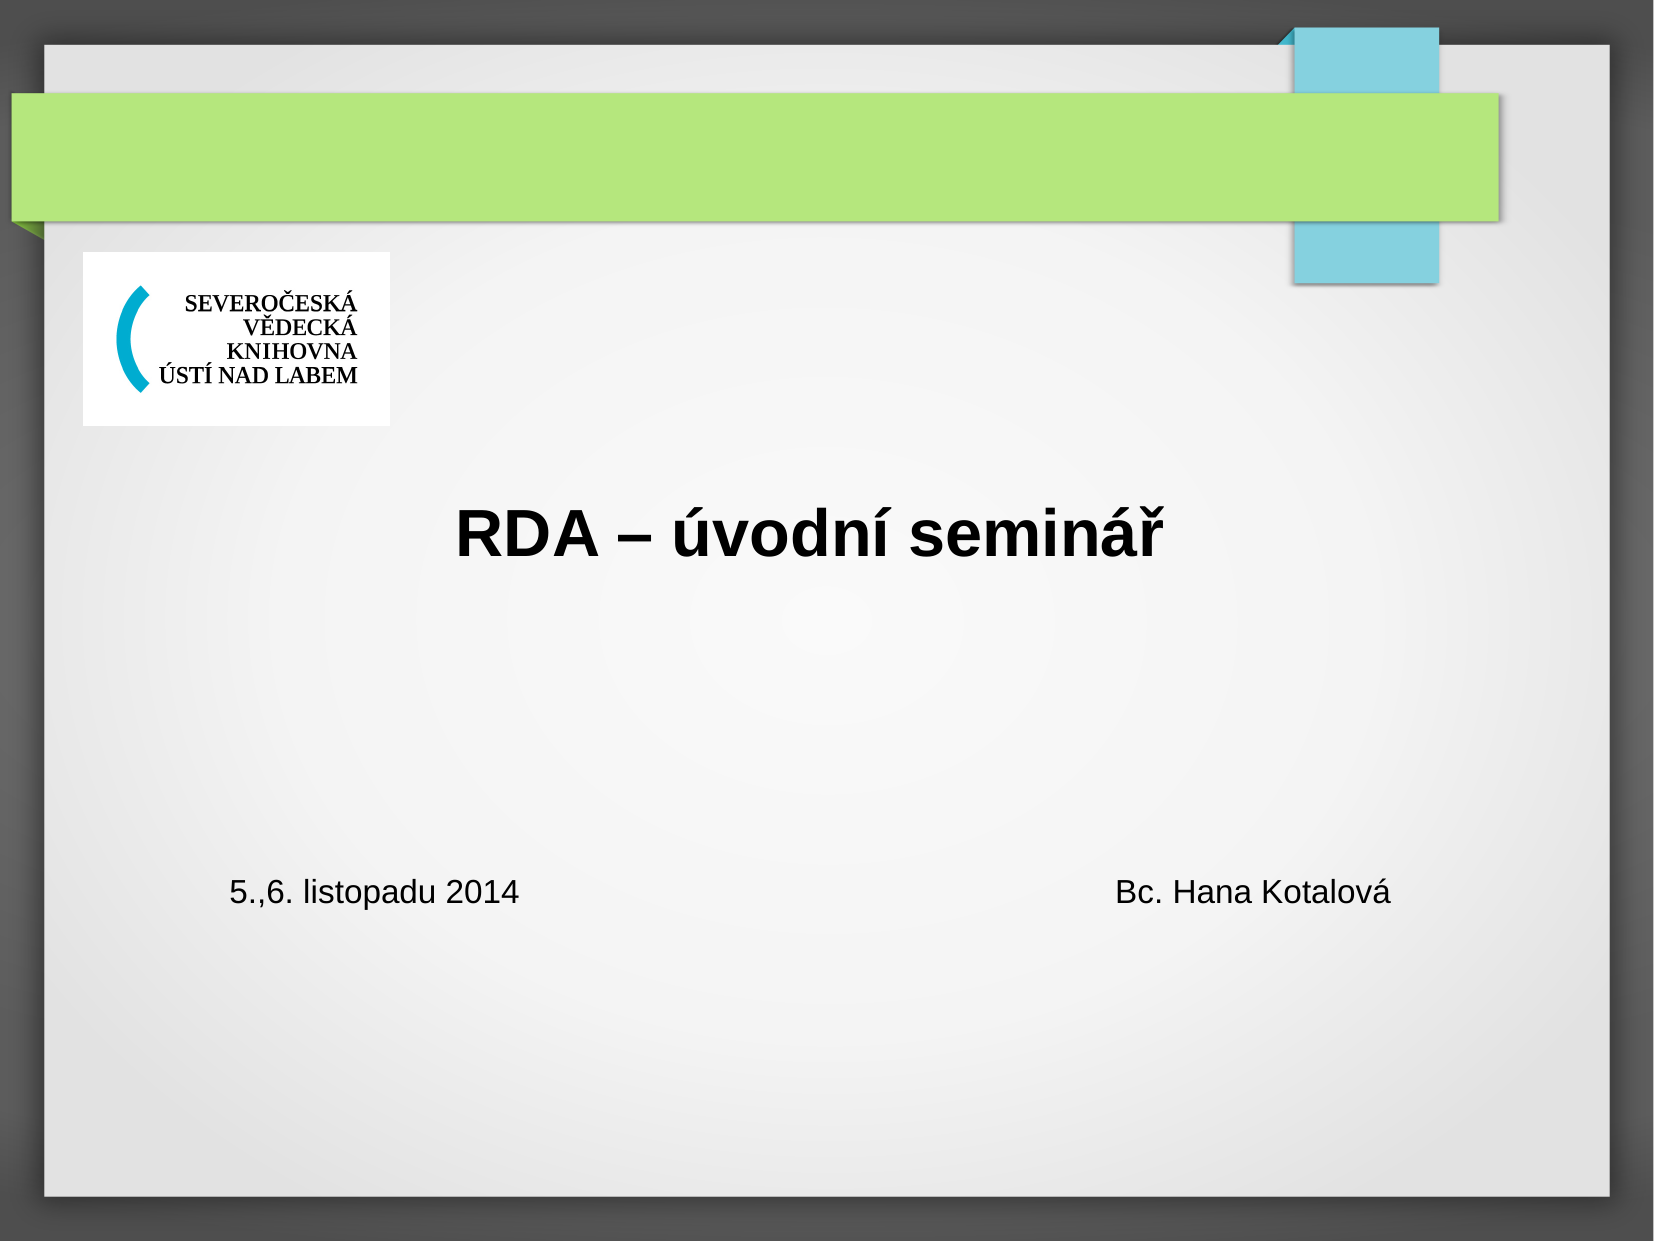

#
RDA – úvodní seminář
5.,6. listopadu 2014									Bc. Hana Kotalová